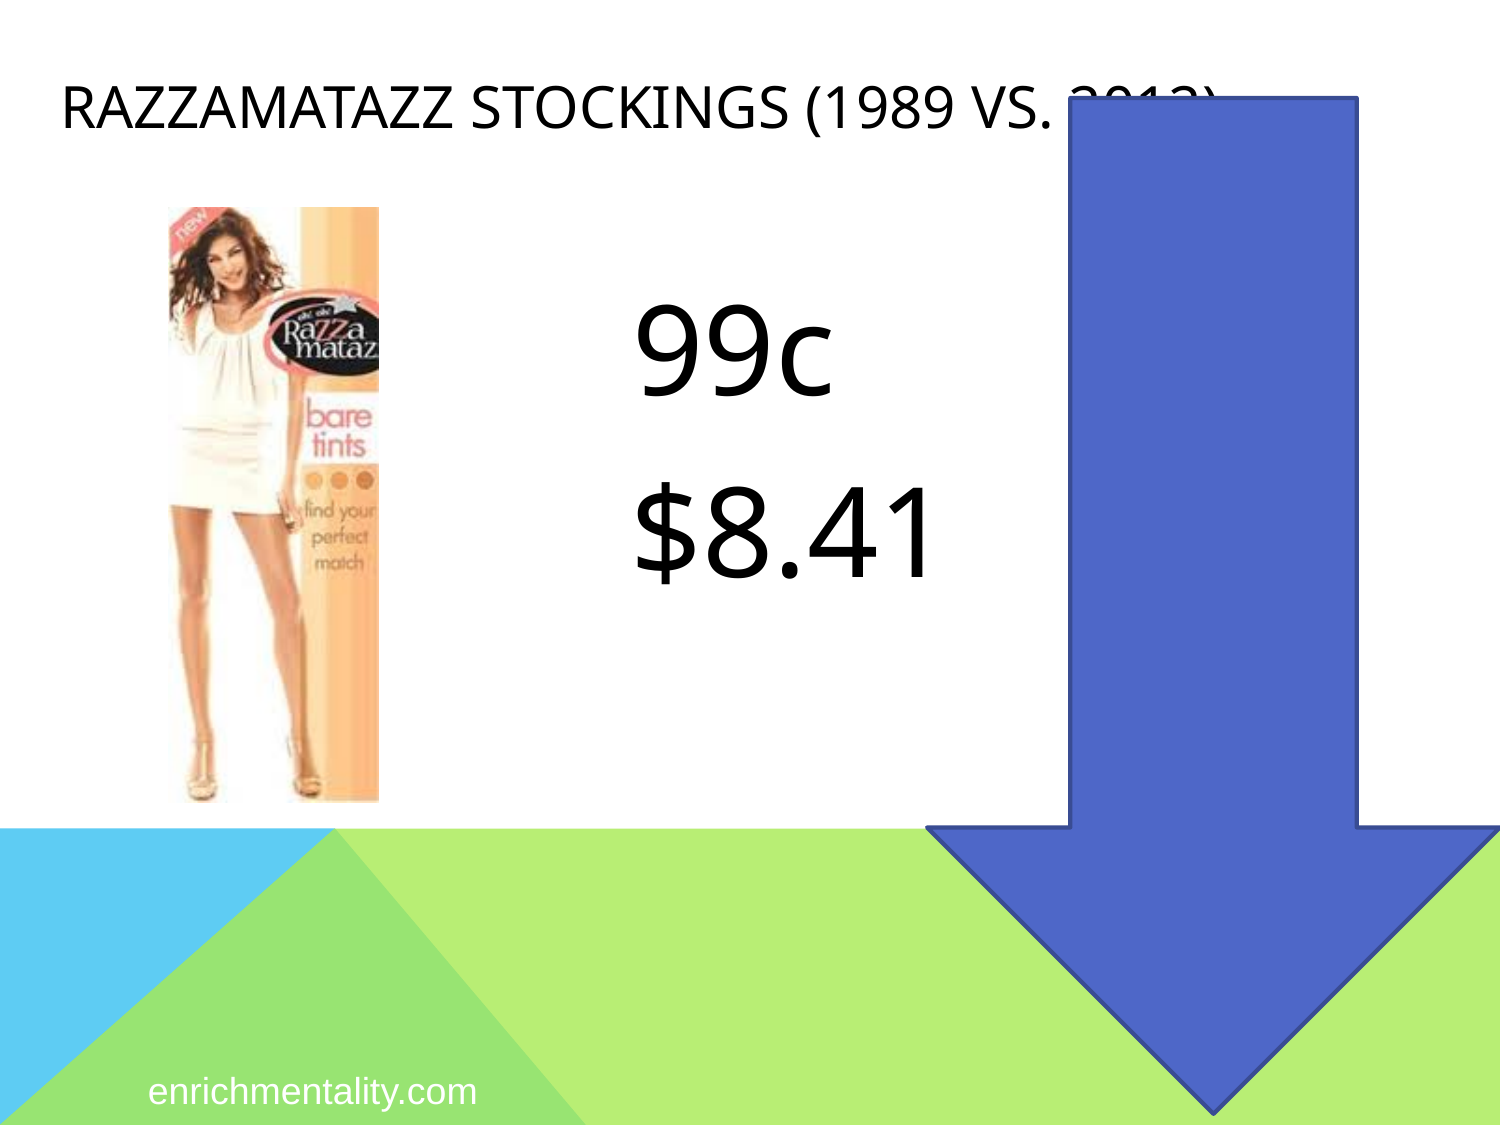

# Razzamatazz stockings (1989 vs. 2012)
99c
1989
$8.41
2012
enrichmentality.com